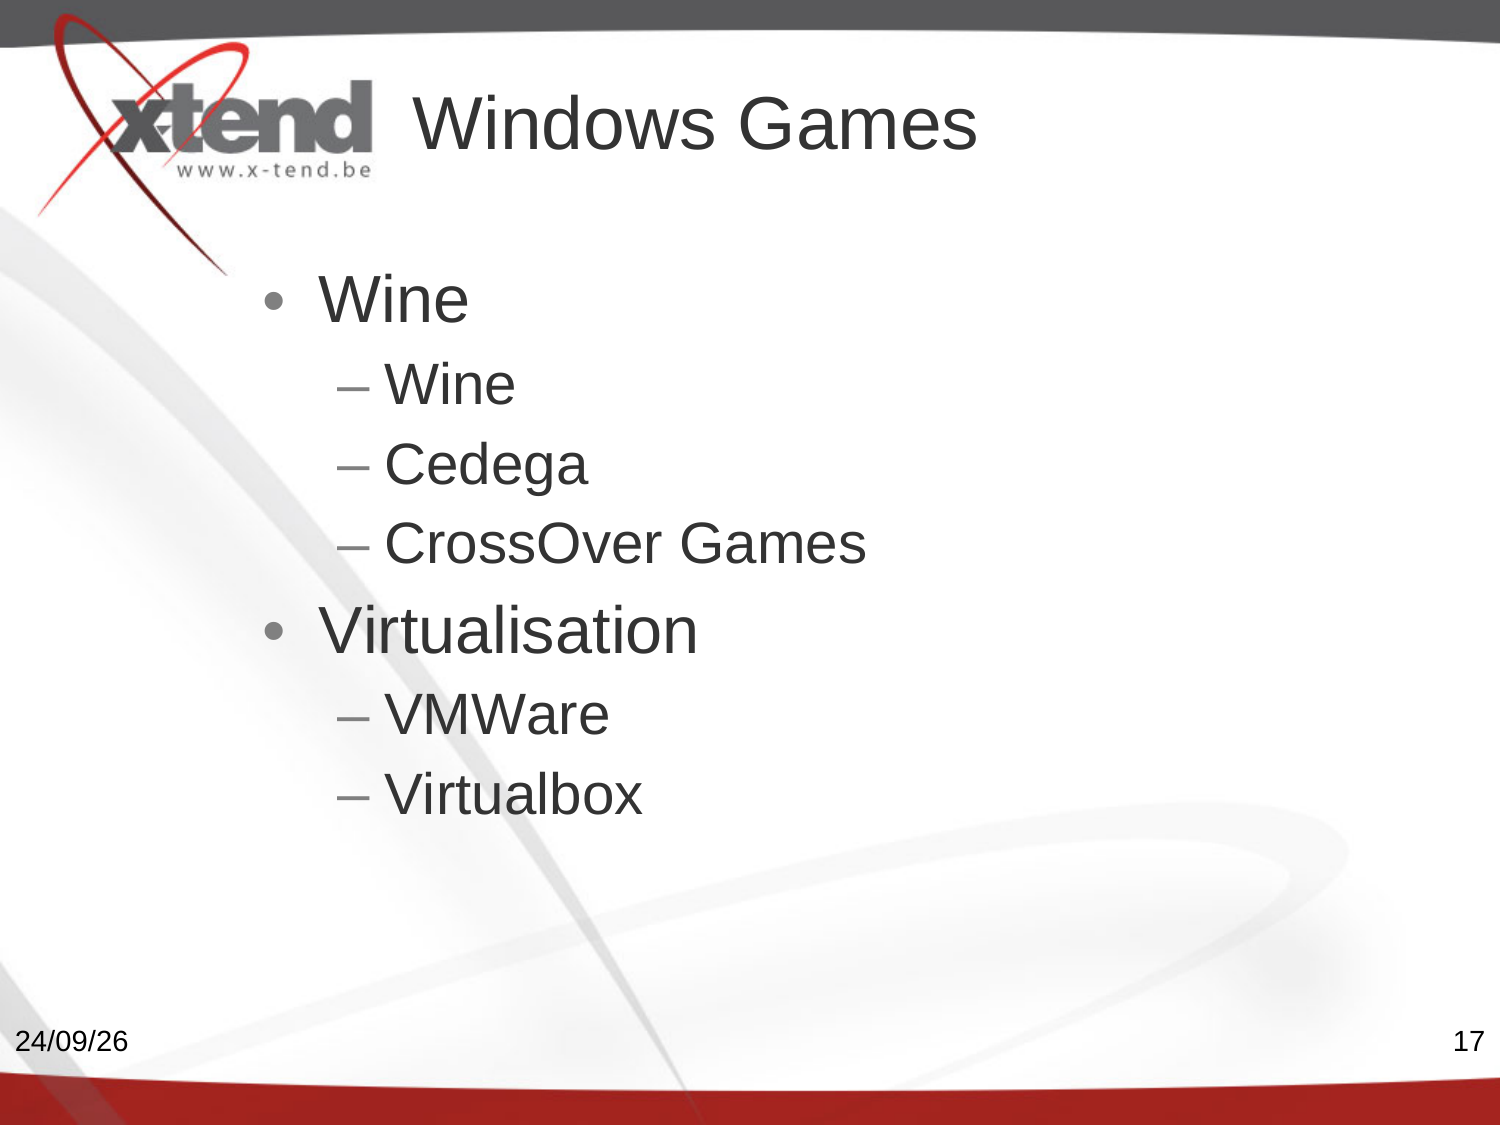

# Windows Games
Wine
Wine
Cedega
CrossOver Games
Virtualisation
VMWare
Virtualbox
17